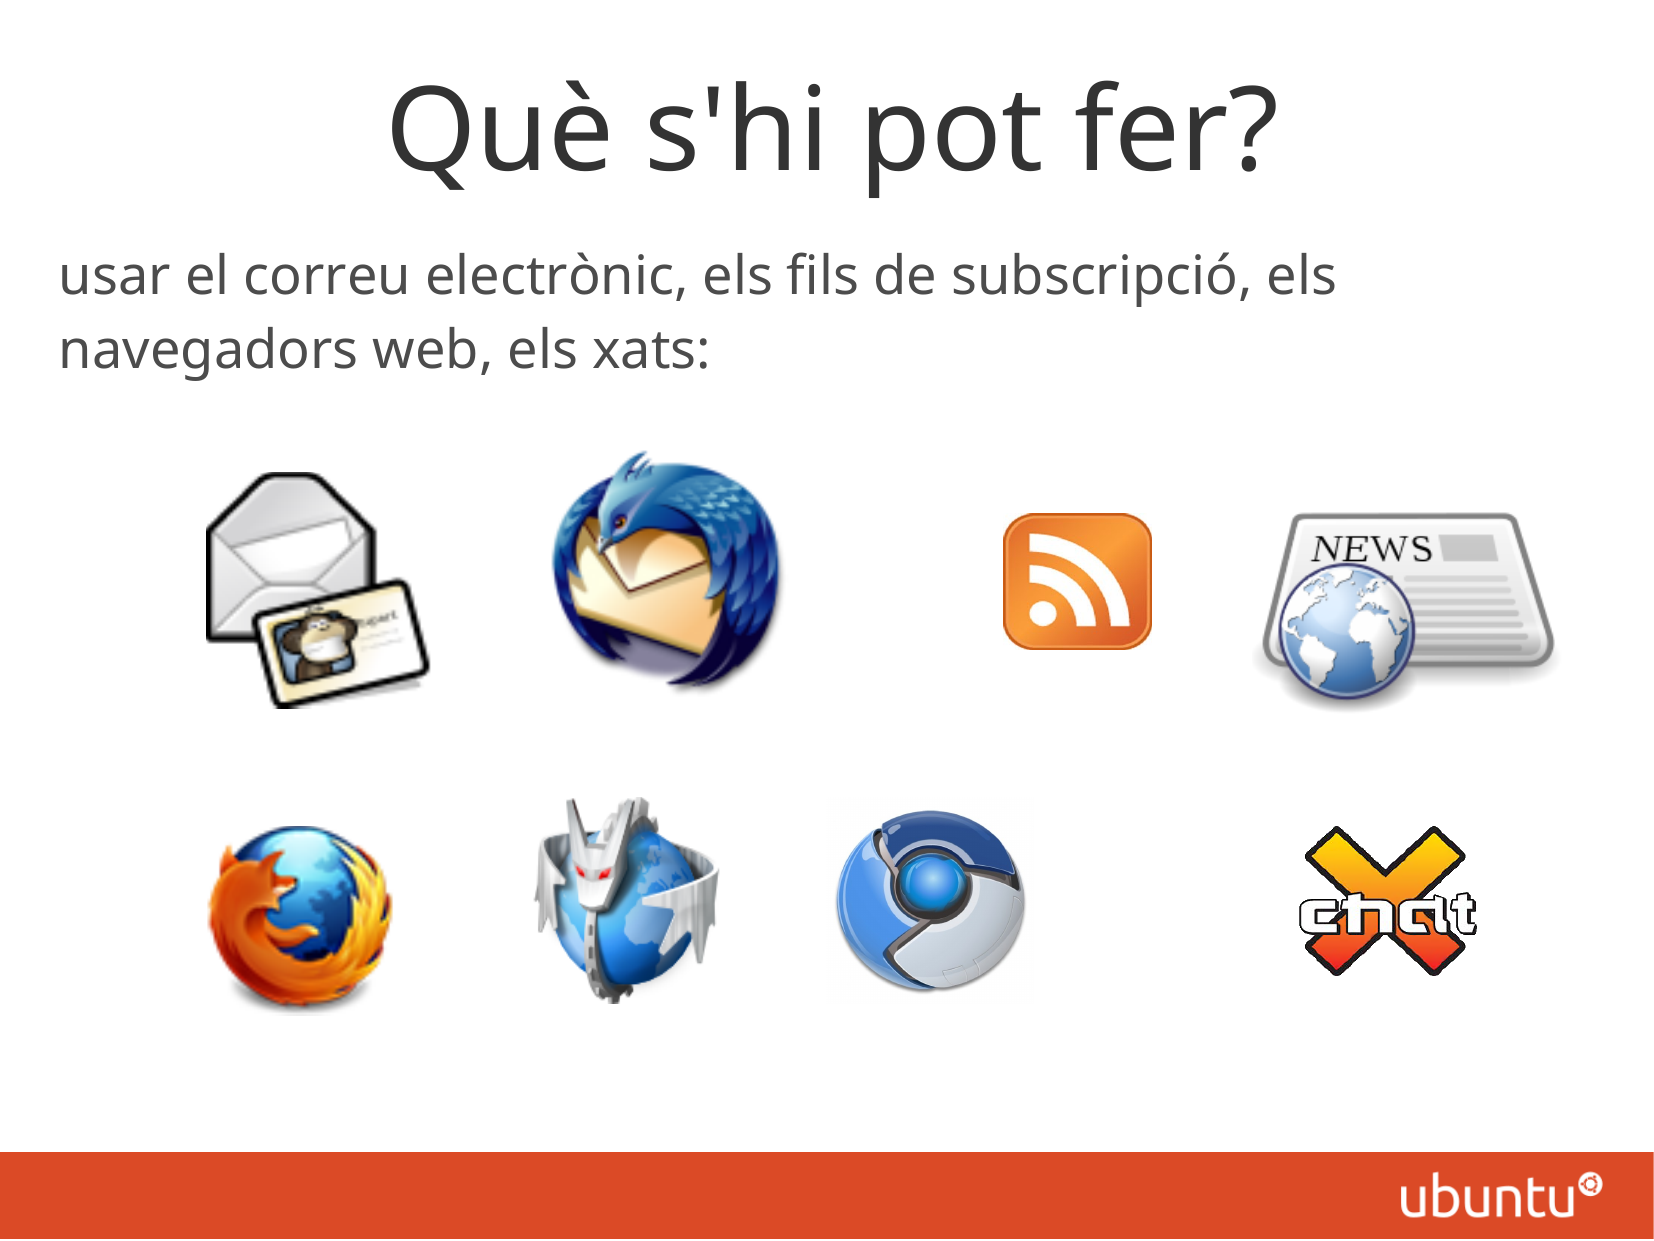

Què s'hi pot fer?
usar el correu electrònic, els fils de subscripció, els navegadors web, els xats: